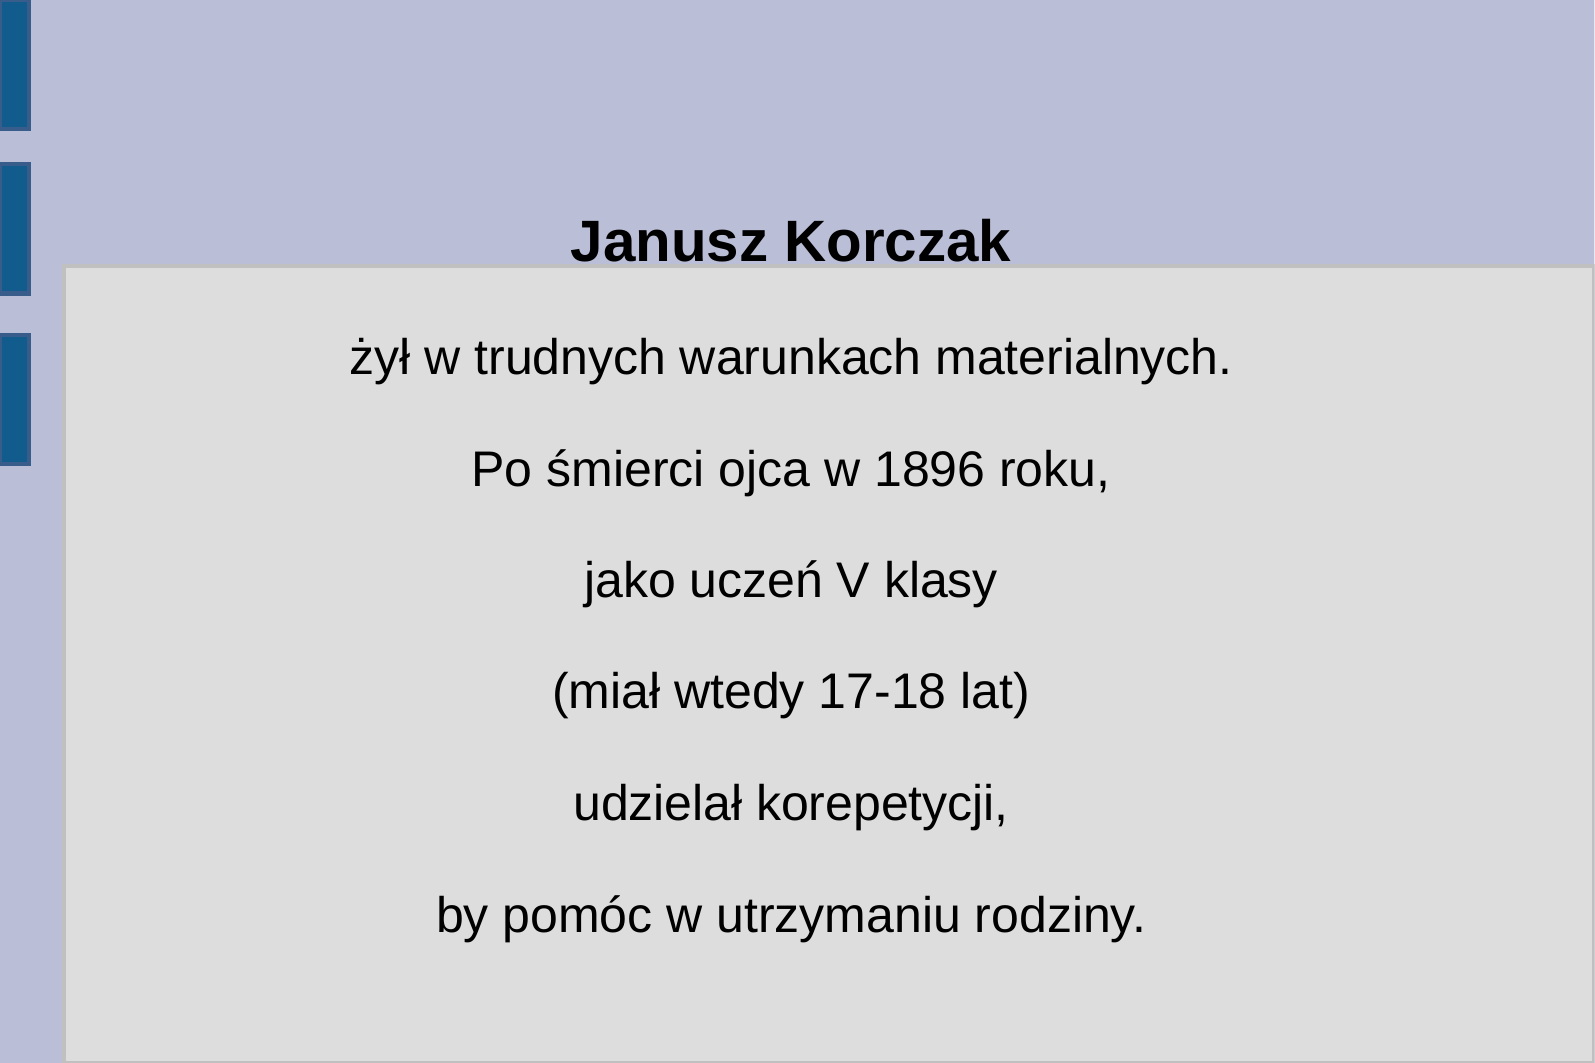

Janusz Korczak
żył w trudnych warunkach materialnych.
Po śmierci ojca w 1896 roku,
jako uczeń V klasy
(miał wtedy 17-18 lat)
udzielał korepetycji,
by pomóc w utrzymaniu rodziny.